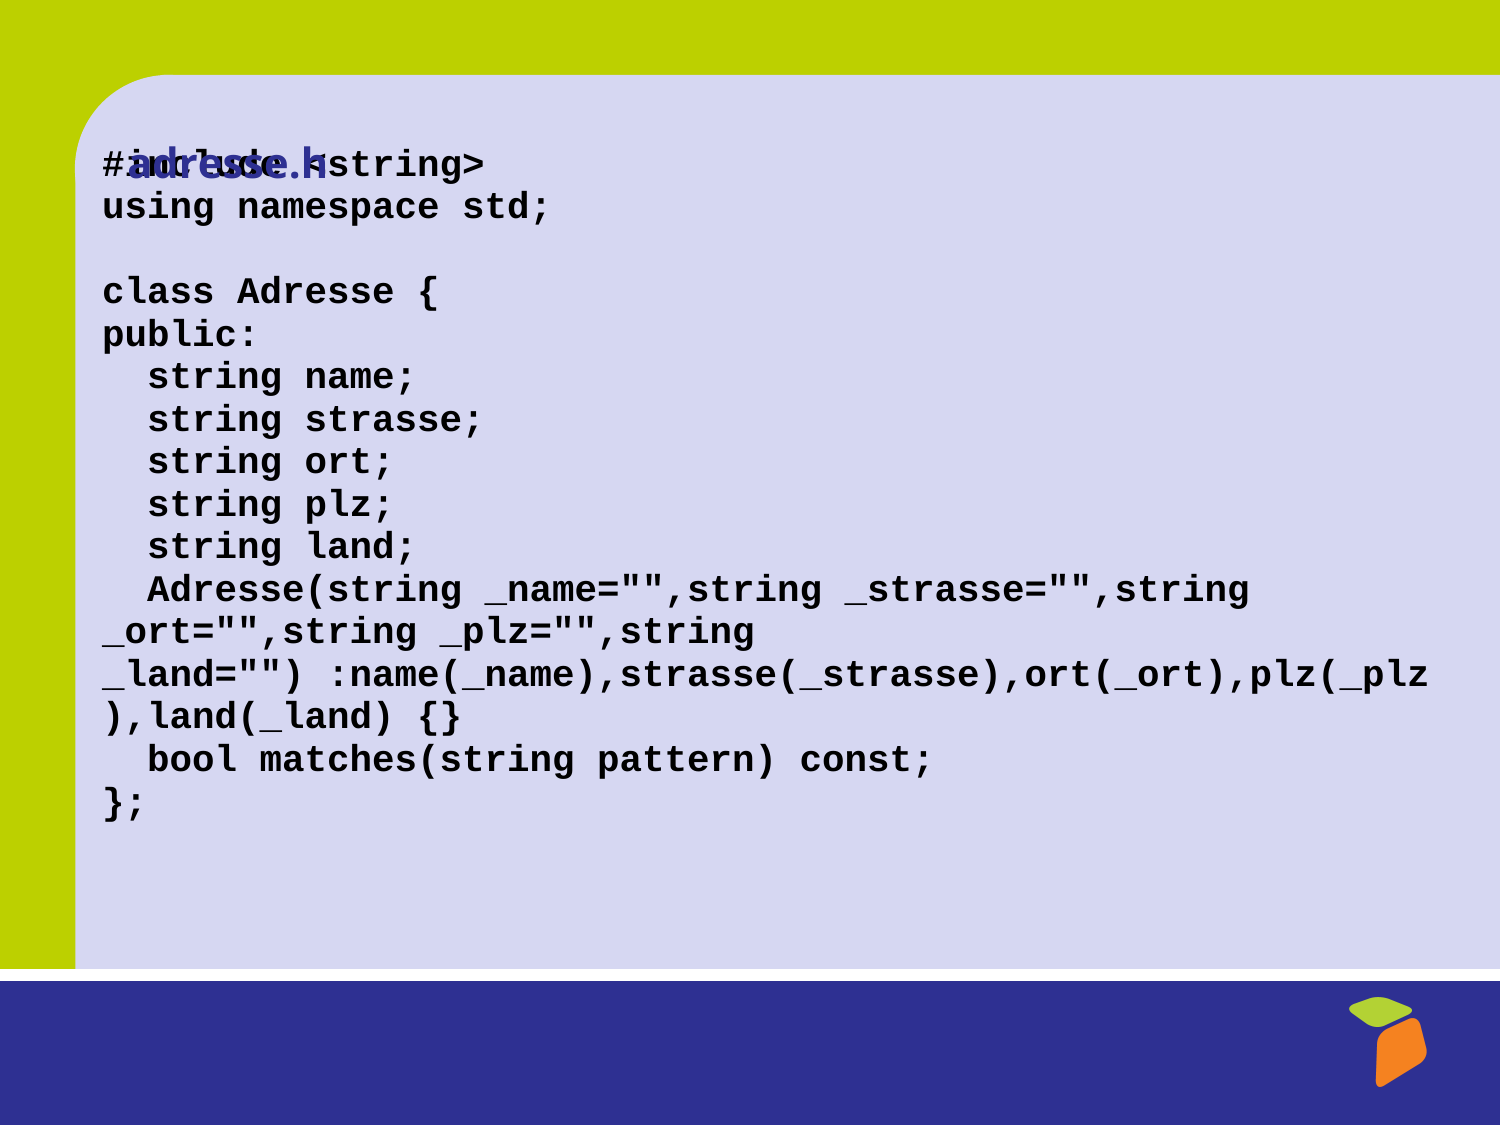

# adresse.h
#include <string>
using namespace std;
class Adresse {
public:
 string name;
 string strasse;
 string ort;
 string plz;
 string land;
 Adresse(string _name="",string _strasse="",string _ort="",string _plz="",string _land="") :name(_name),strasse(_strasse),ort(_ort),plz(_plz),land(_land) {}
 bool matches(string pattern) const;
};